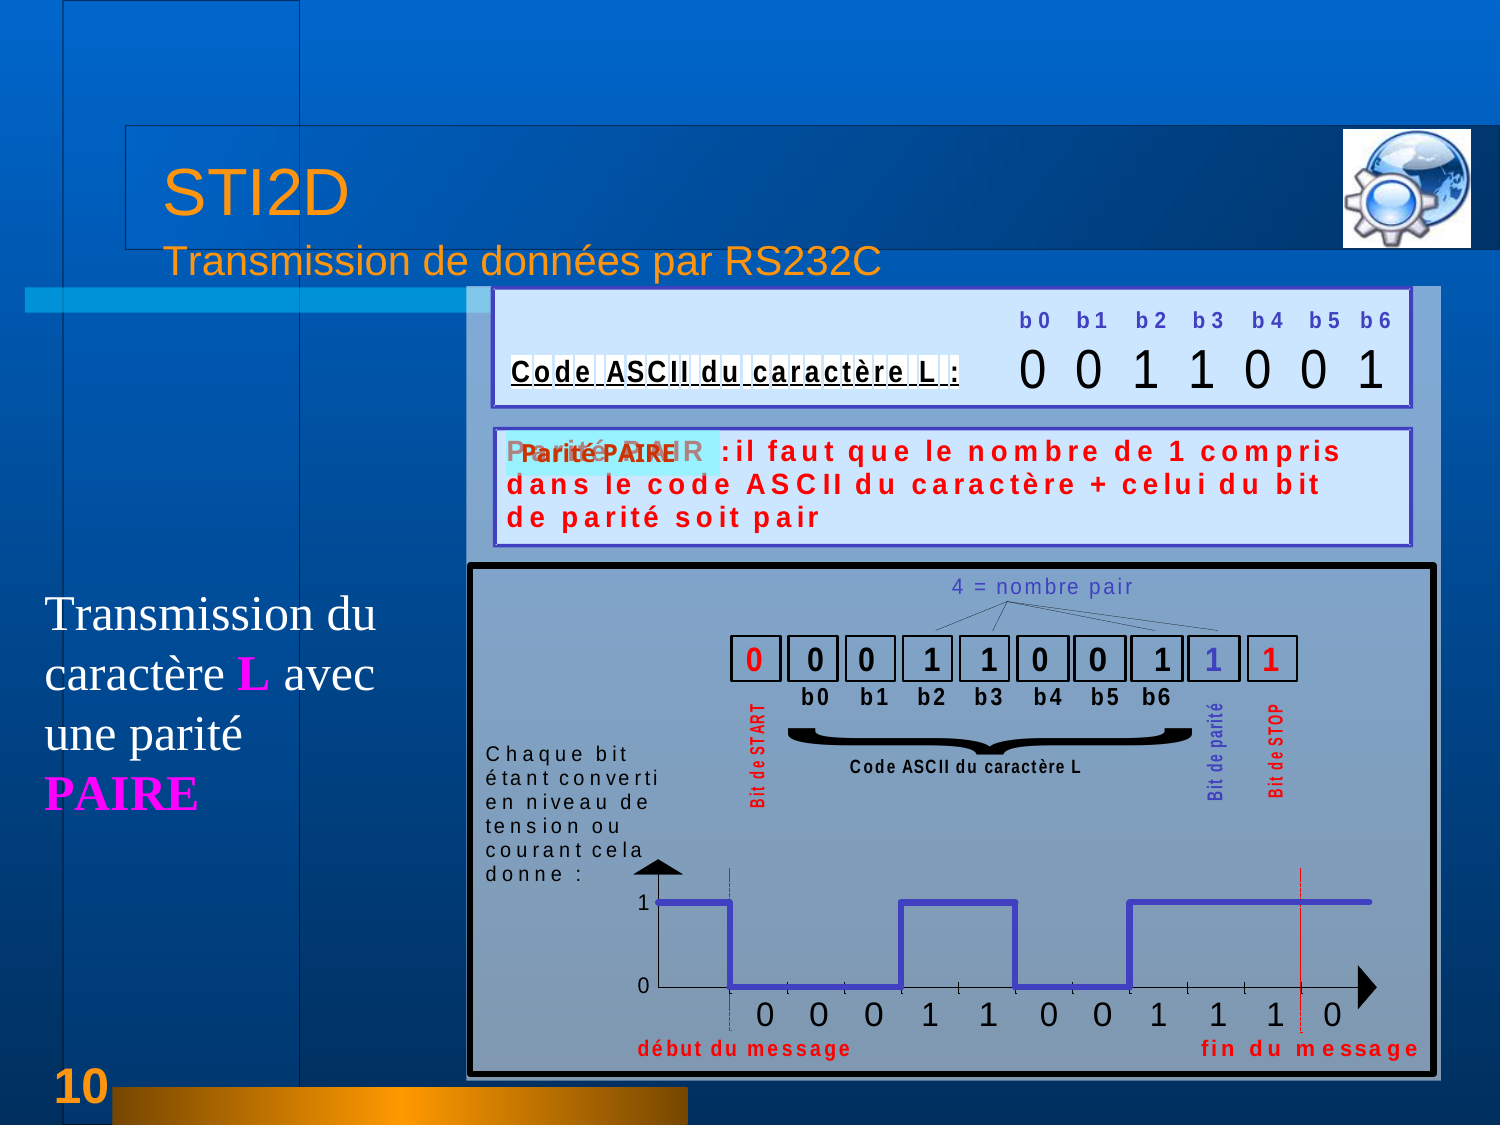

Parité PAIRE
Transmission du caractère L avec une parité PAIRE